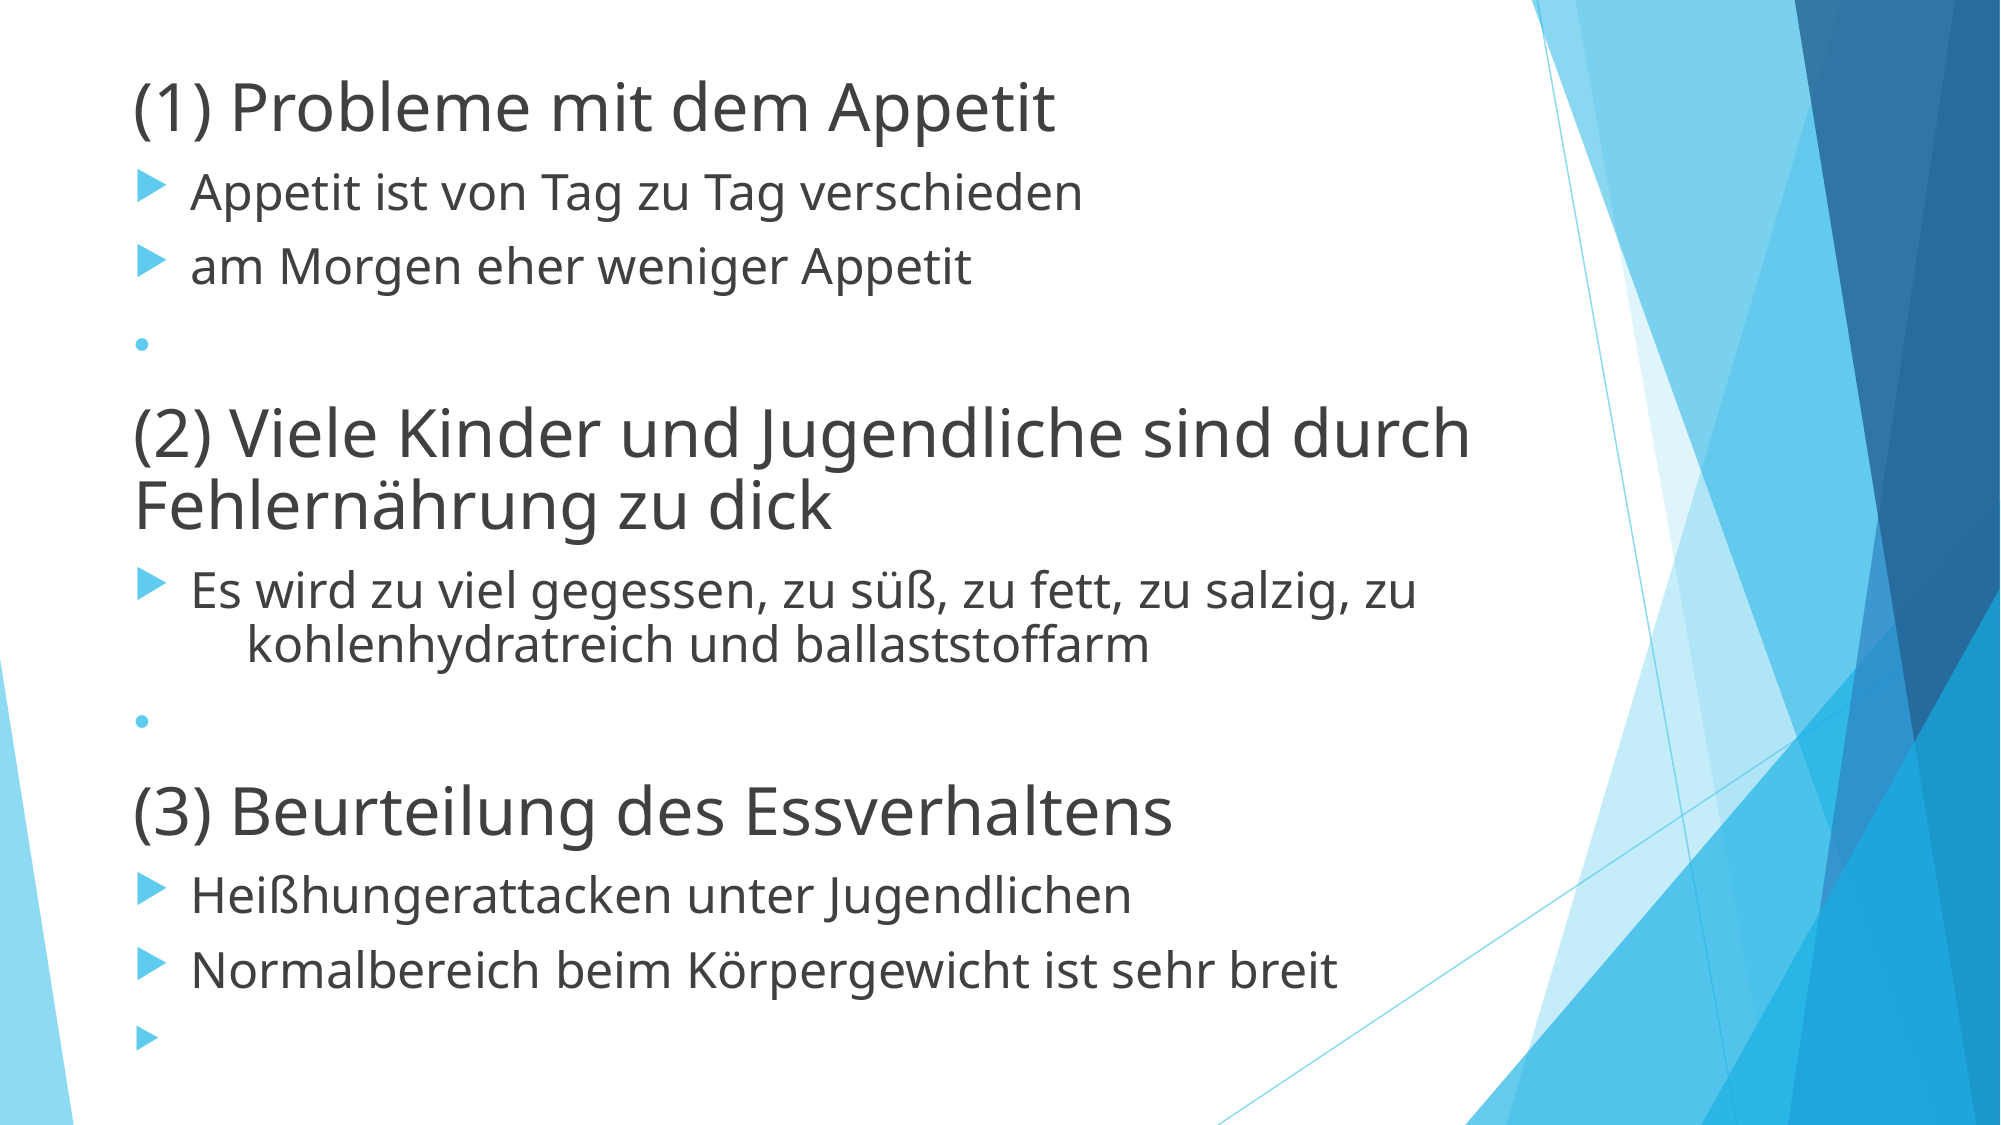

# (1) Probleme mit dem Appetit
Appetit ist von Tag zu Tag verschieden
am Morgen eher weniger Appetit
(2) Viele Kinder und Jugendliche sind durch Fehlernährung zu dick
Es wird zu viel gegessen, zu süß, zu fett, zu salzig, zu kohlenhydratreich und ballaststoffarm
(3) Beurteilung des Essverhaltens
Heißhungerattacken unter Jugendlichen
Normalbereich beim Körpergewicht ist sehr breit